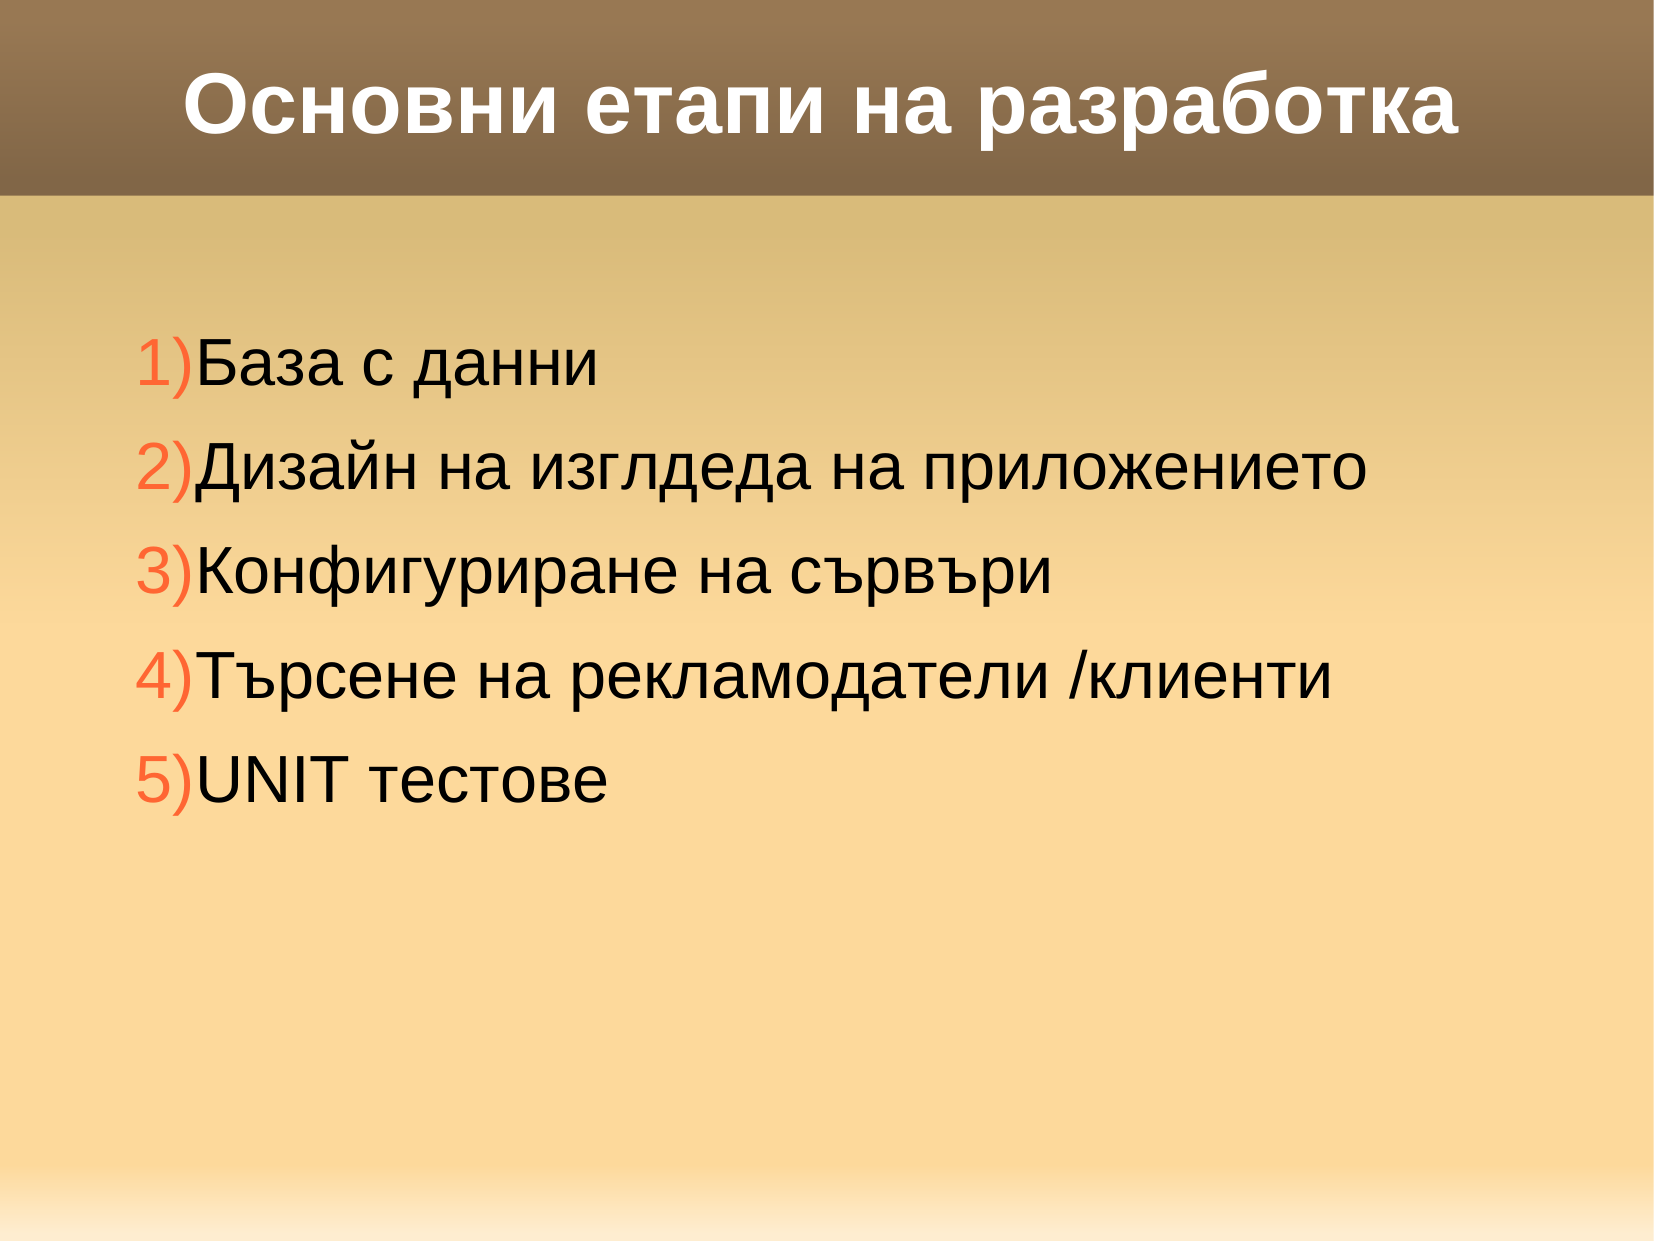

# Основни етапи на разработка
База с данни
Дизайн на изглдеда на приложението
Конфигуриране на сървъри
Търсене на рекламодатели /клиенти
UNIT тестове